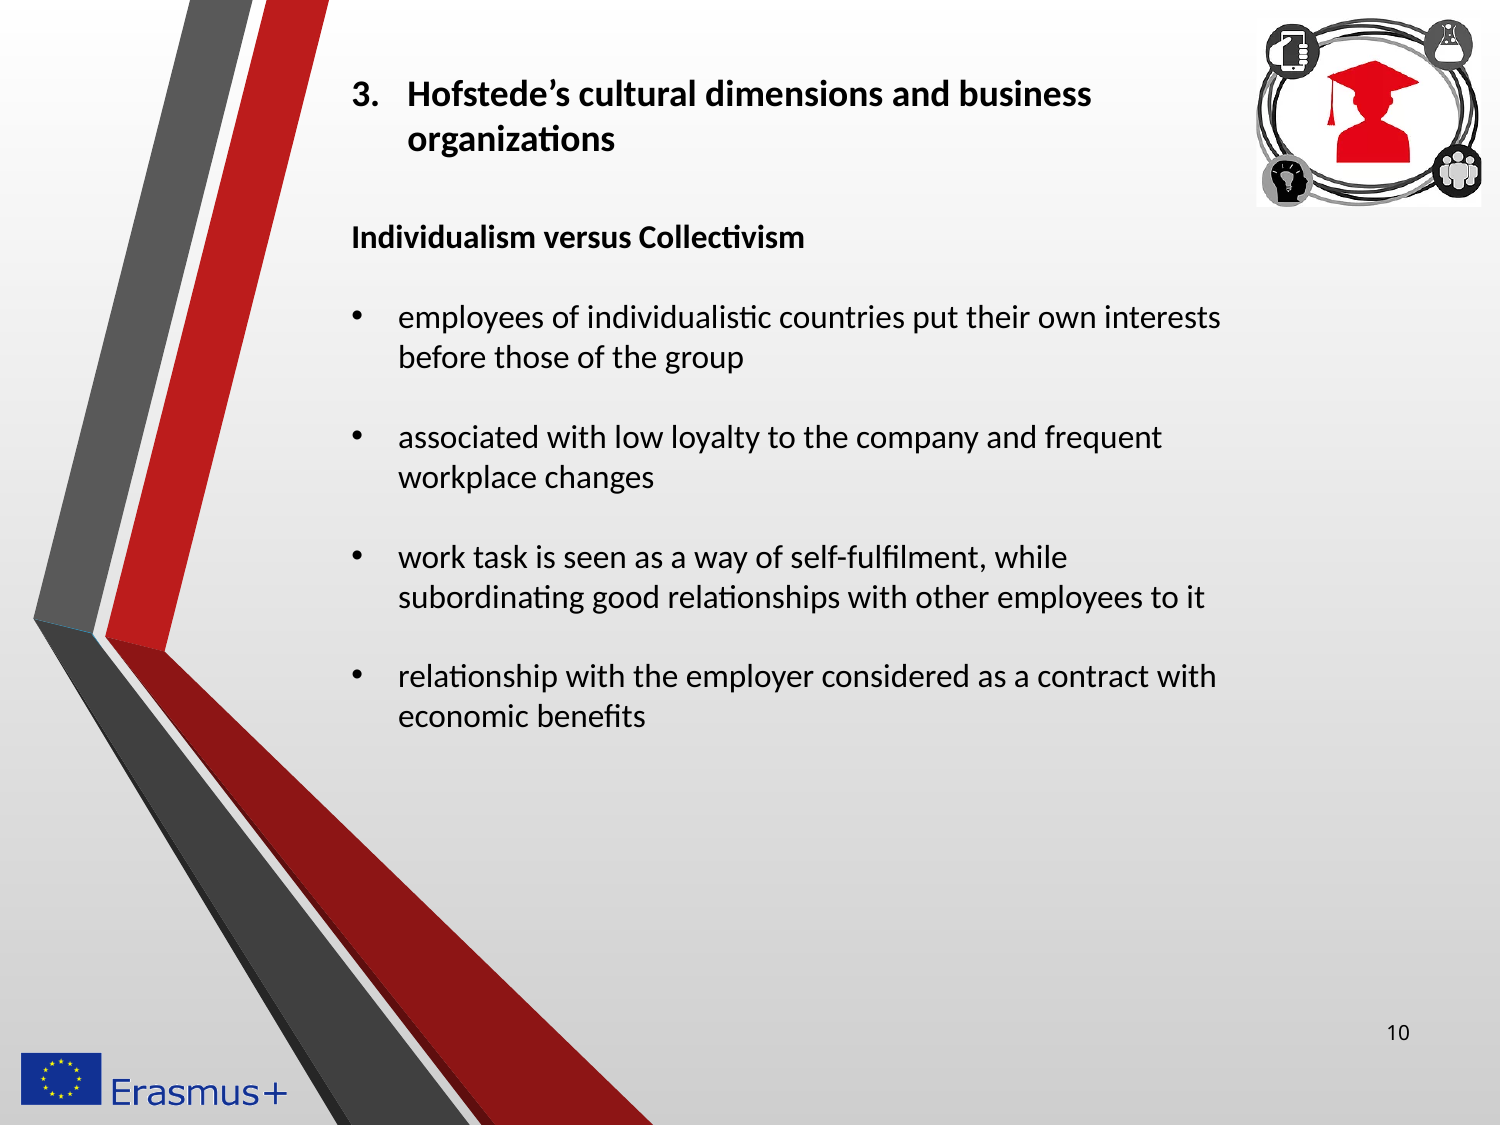

Hofstede’s cultural dimensions and business organizations
Individualism versus Collectivism
employees of individualistic countries put their own interests before those of the group
associated with low loyalty to the company and frequent workplace changes
work task is seen as a way of self-fulfilment, while subordinating good relationships with other employees to it
relationship with the employer considered as a contract with economic benefits